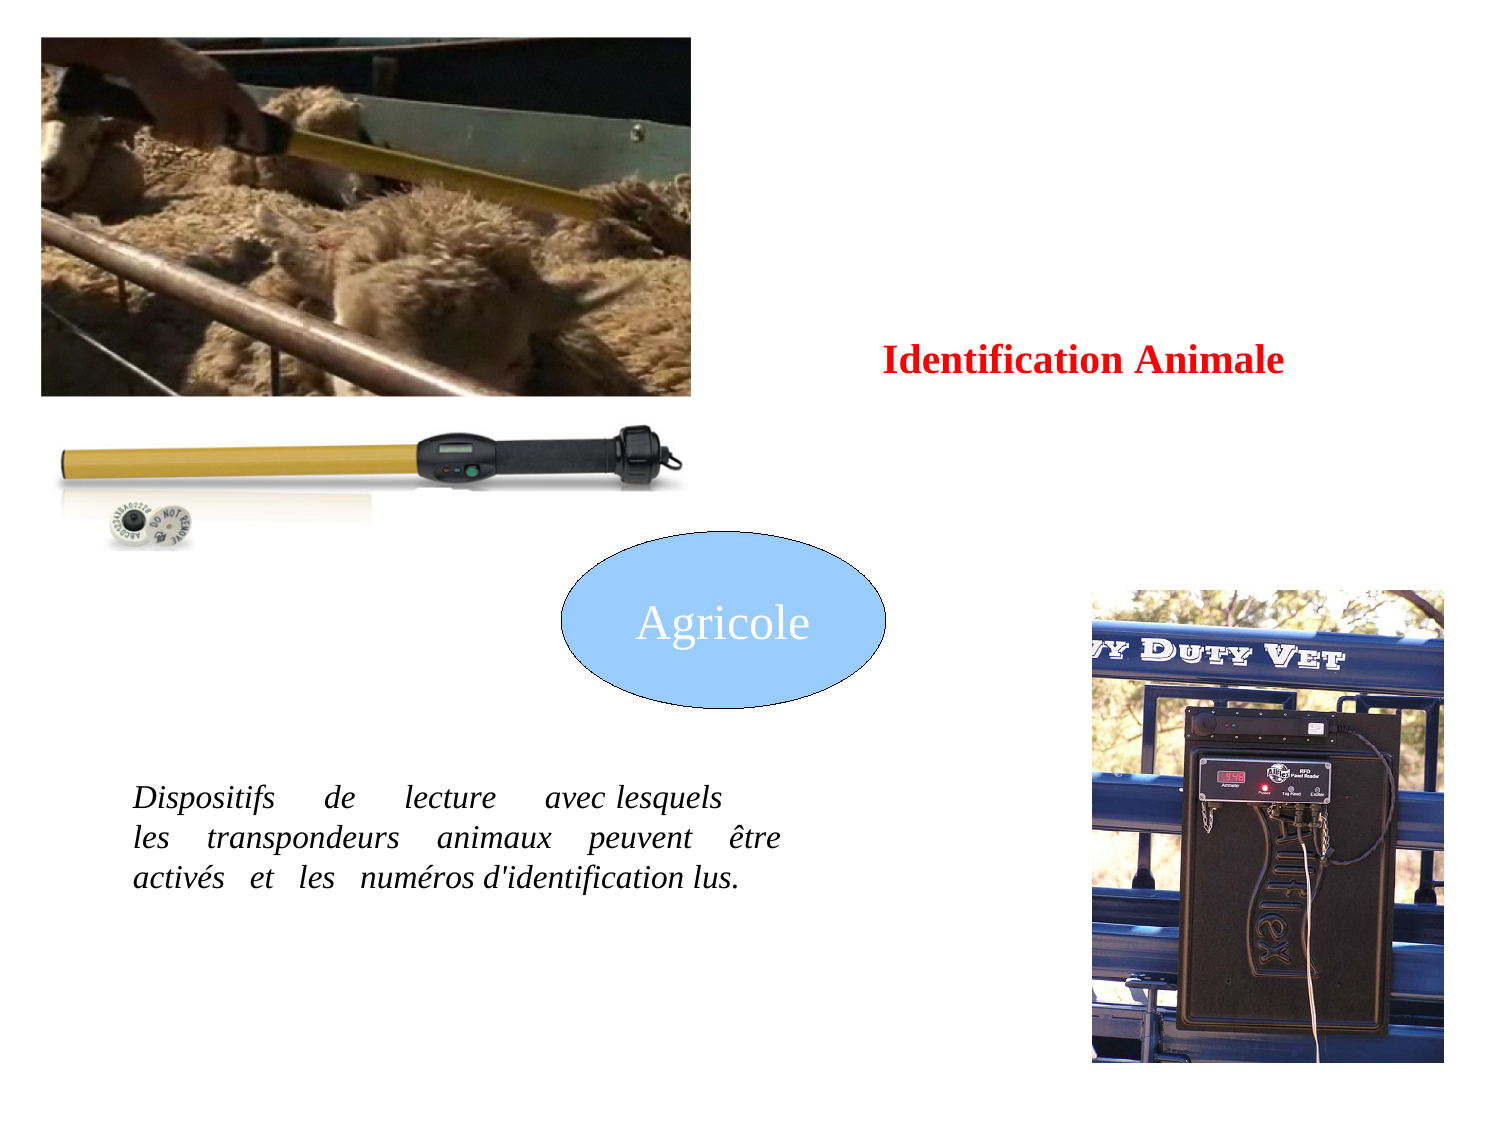

Identification Animale
Agricole
Dispositifs de lecture avec lesquels les transpondeurs animaux peuvent être activés et les numéros d'identification lus.